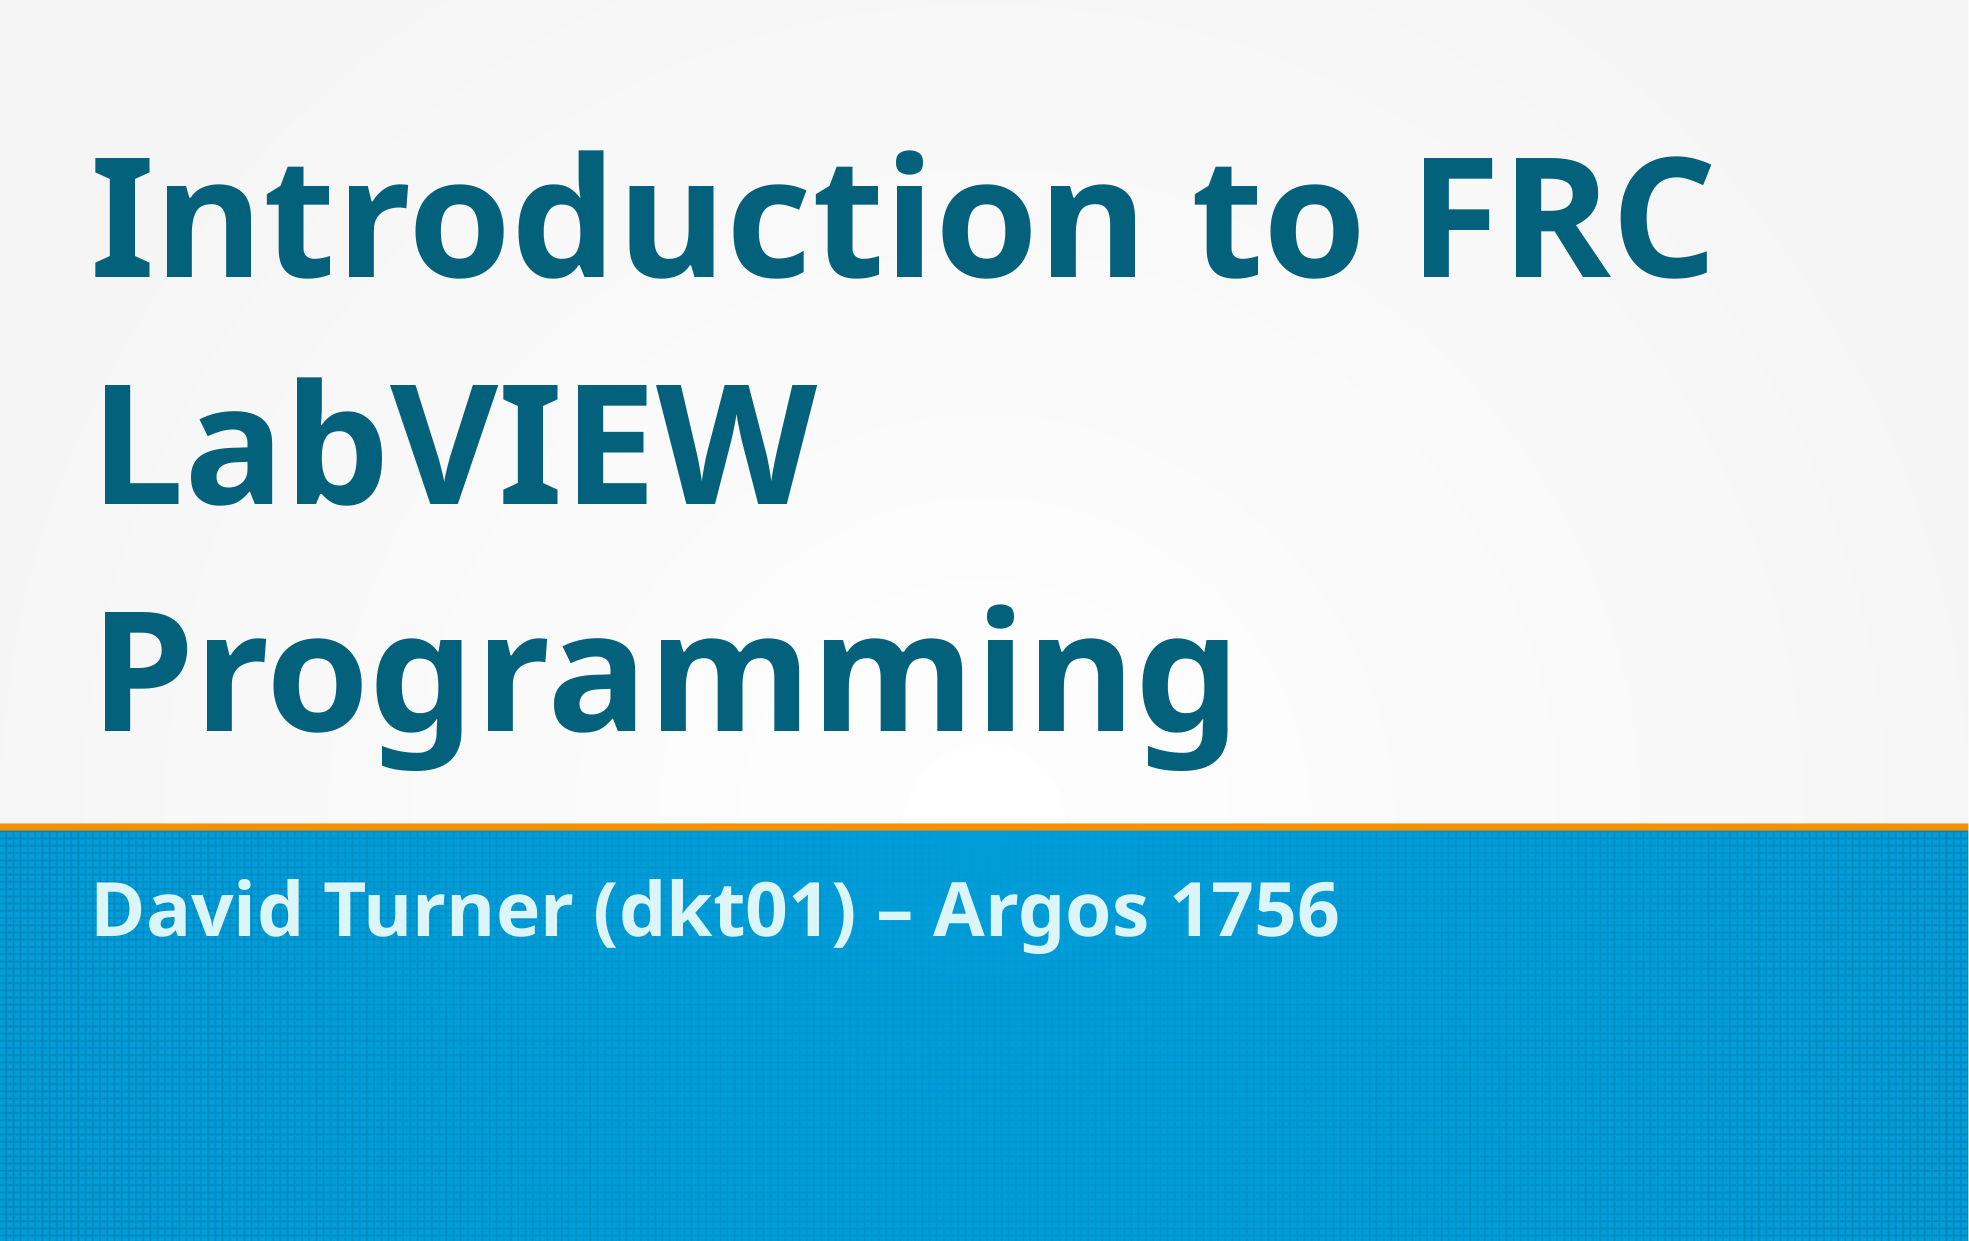

# Introduction to FRC LabVIEW Programming
David Turner (dkt01) – Argos 1756